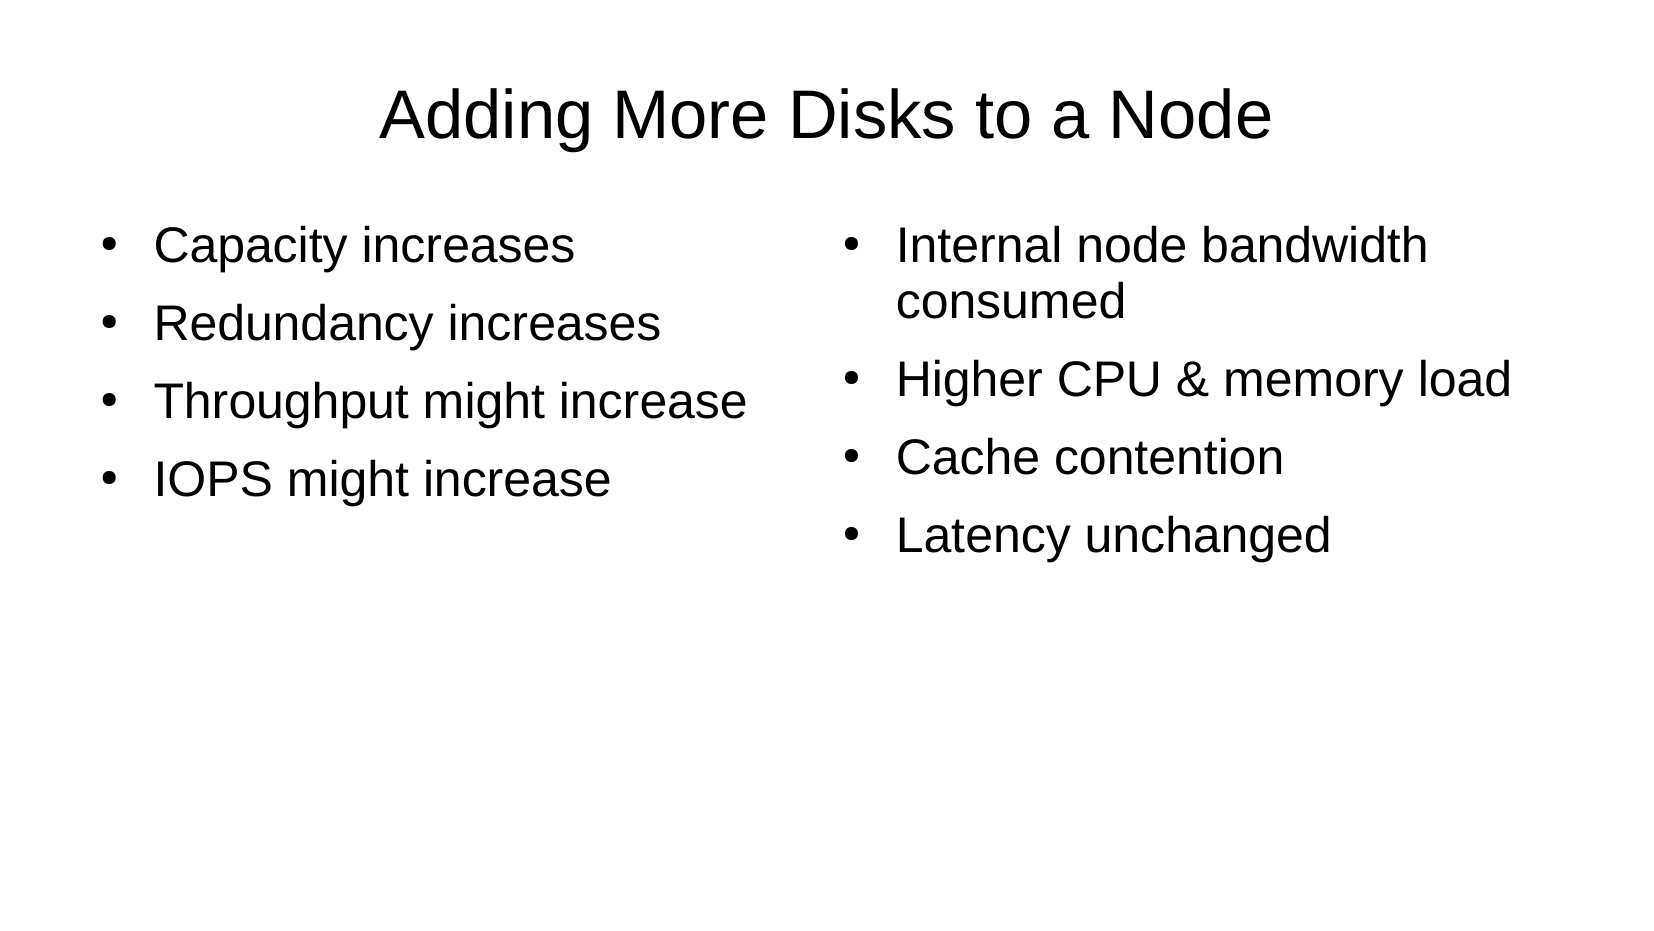

# Adding More Disks to a Node
Capacity increases
Redundancy increases
Throughput might increase
IOPS might increase
Internal node bandwidth consumed
Higher CPU & memory load
Cache contention
Latency unchanged